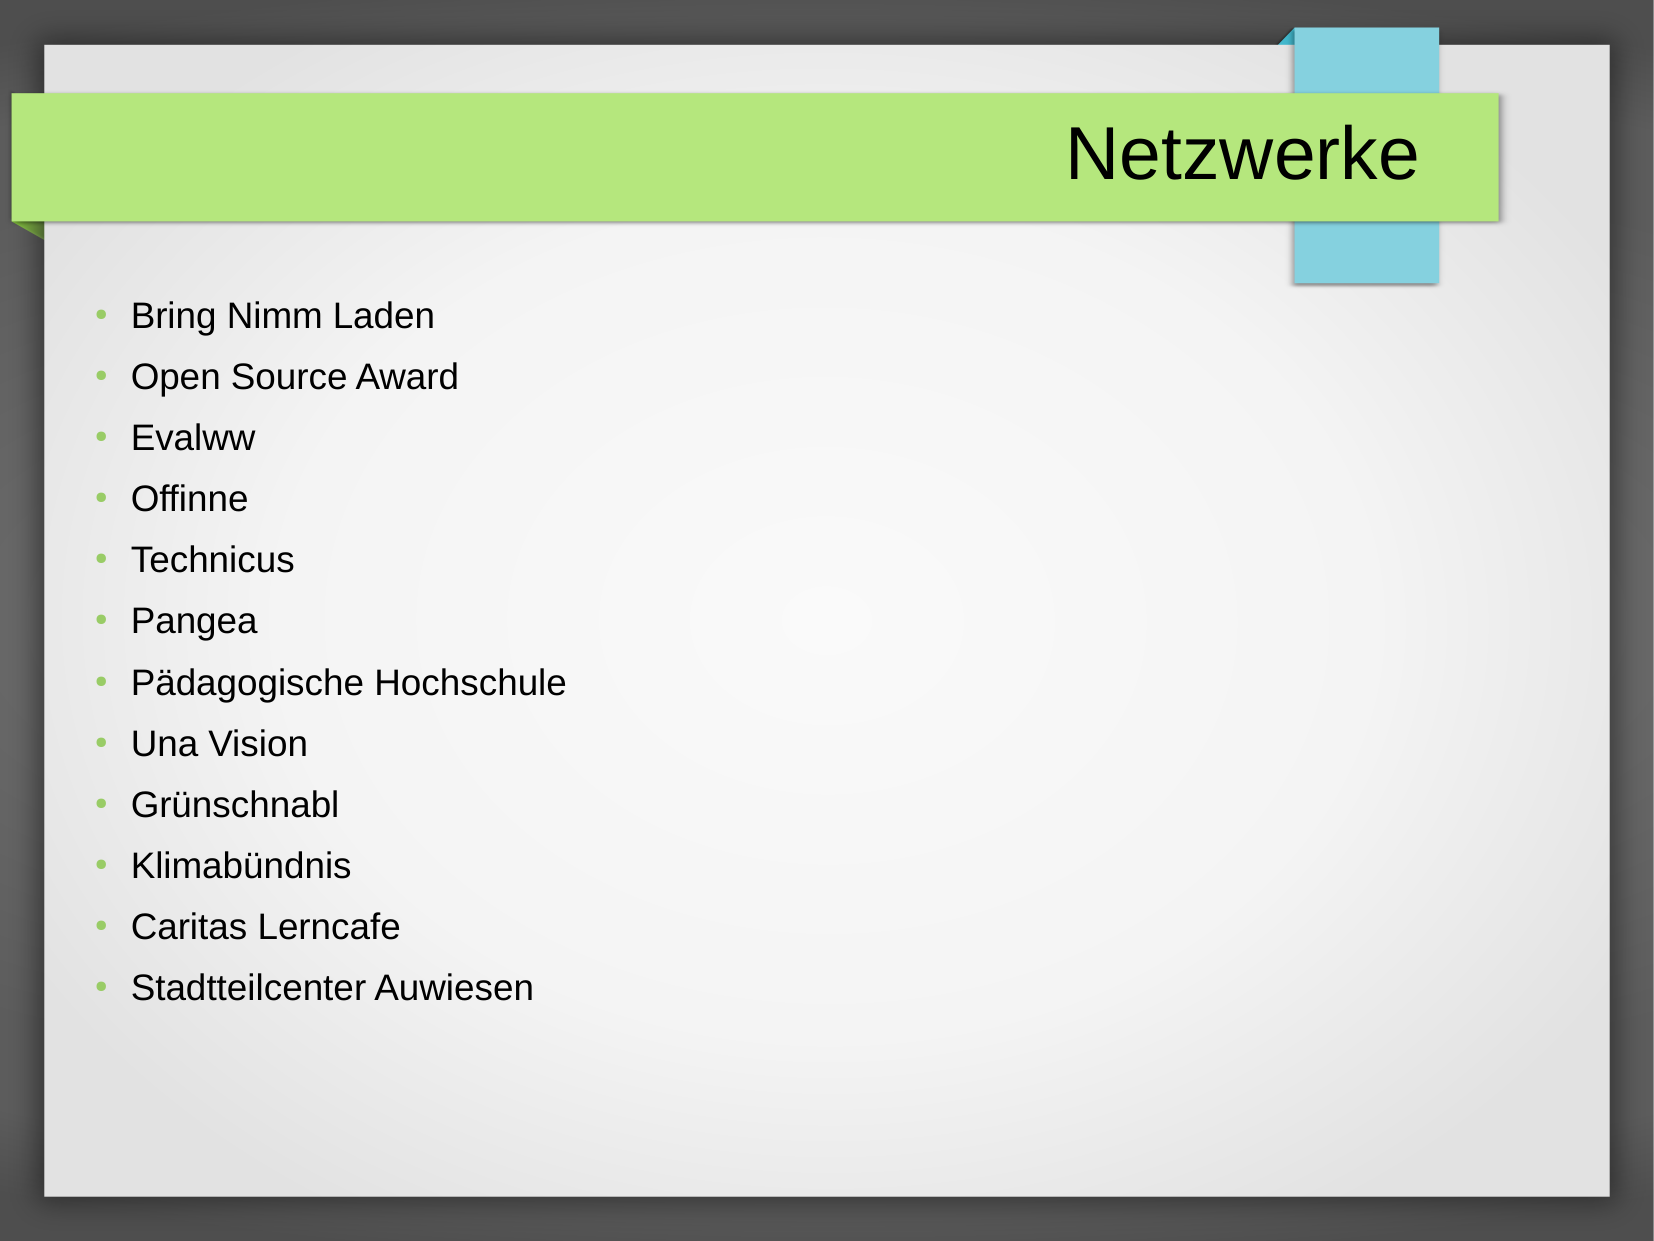

# Netzwerke
Bring Nimm Laden
Open Source Award
Evalww
Offinne
Technicus
Pangea
Pädagogische Hochschule
Una Vision
Grünschnabl
Klimabündnis
Caritas Lerncafe
Stadtteilcenter Auwiesen